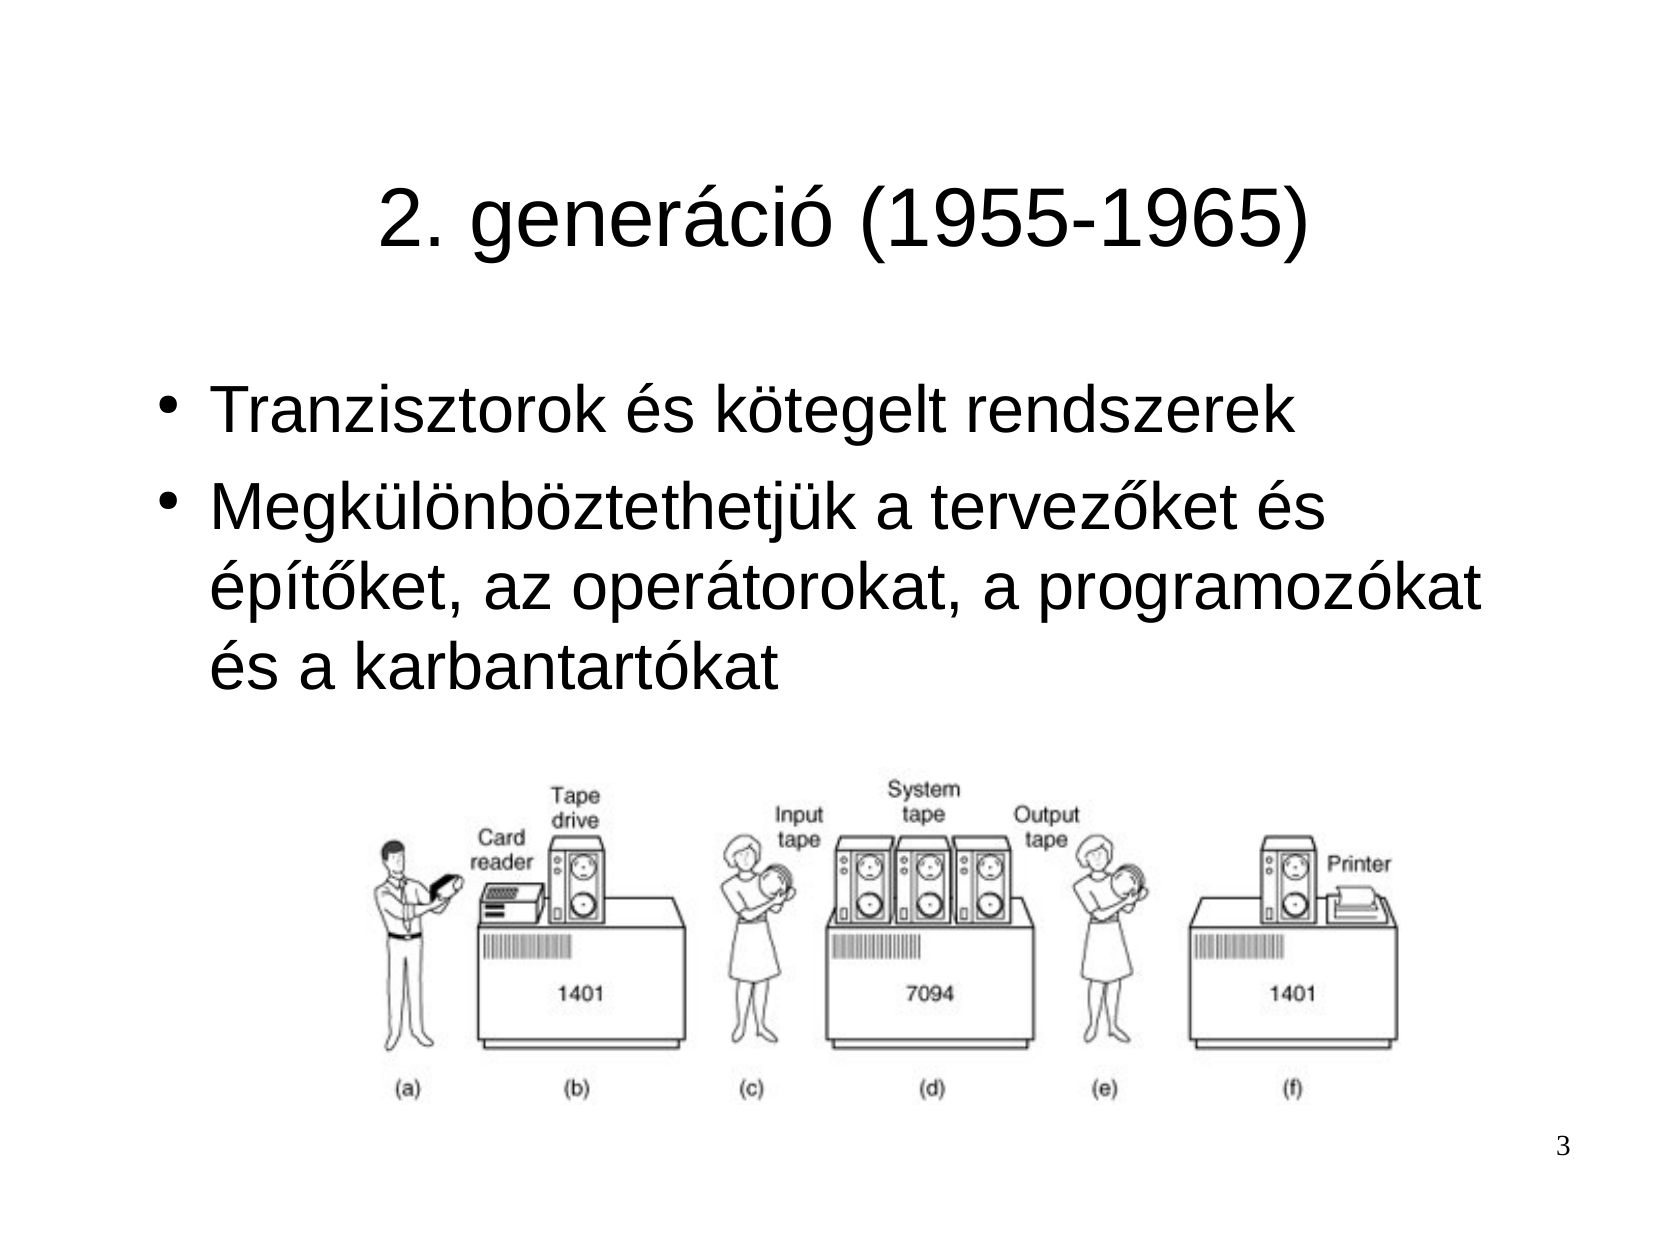

# 2. generáció (1955-1965)
Tranzisztorok és kötegelt rendszerek
Megkülönböztethetjük a tervezőket és építőket, az operátorokat, a programozókat és a karbantartókat
3